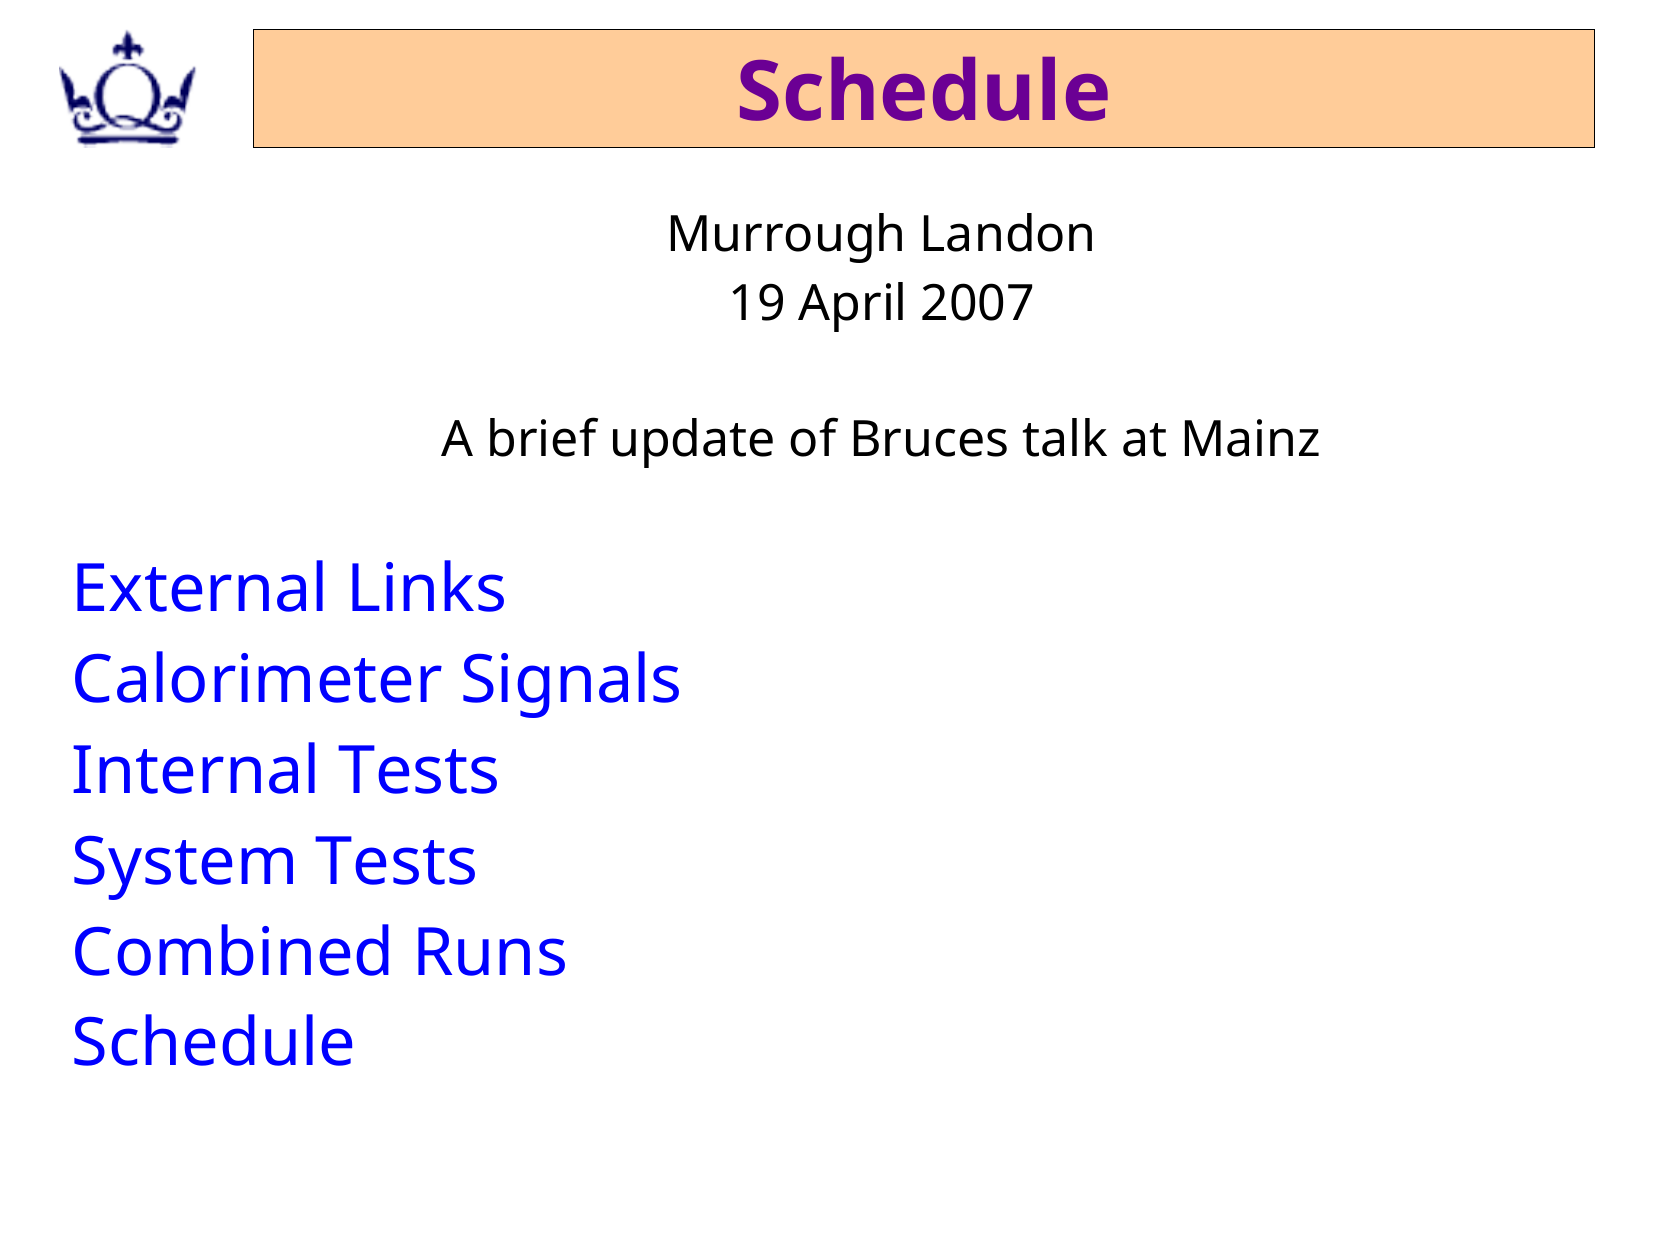

# Schedule
Murrough Landon
19 April 2007
A brief update of Bruces talk at Mainz
External Links
Calorimeter Signals
Internal Tests
System Tests
Combined Runs
Schedule